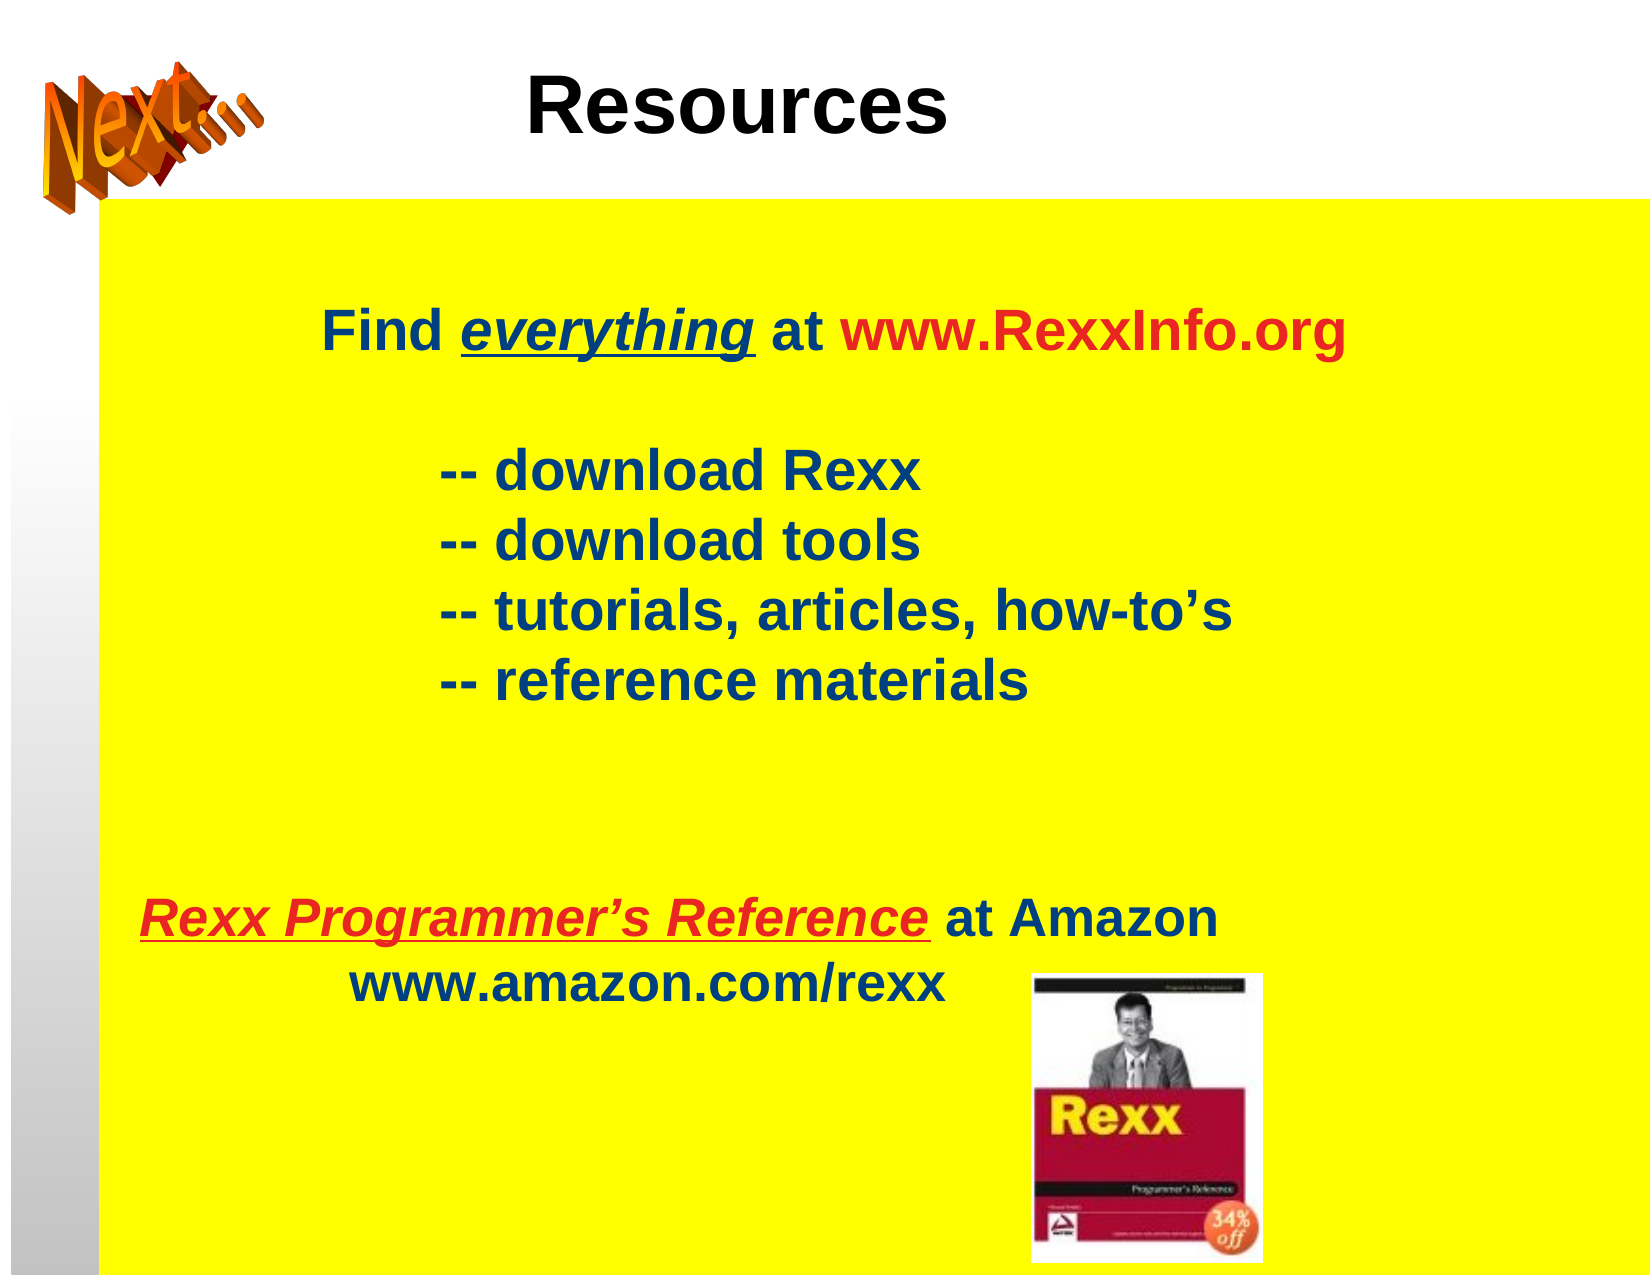

Next...
Resources
 Find everything at www.RexxInfo.org
		-- download Rexx
		-- download tools
		-- tutorials, articles, how-to’s
		-- reference materials
Rexx Programmer’s Reference at Amazon
 www.amazon.com/rexx